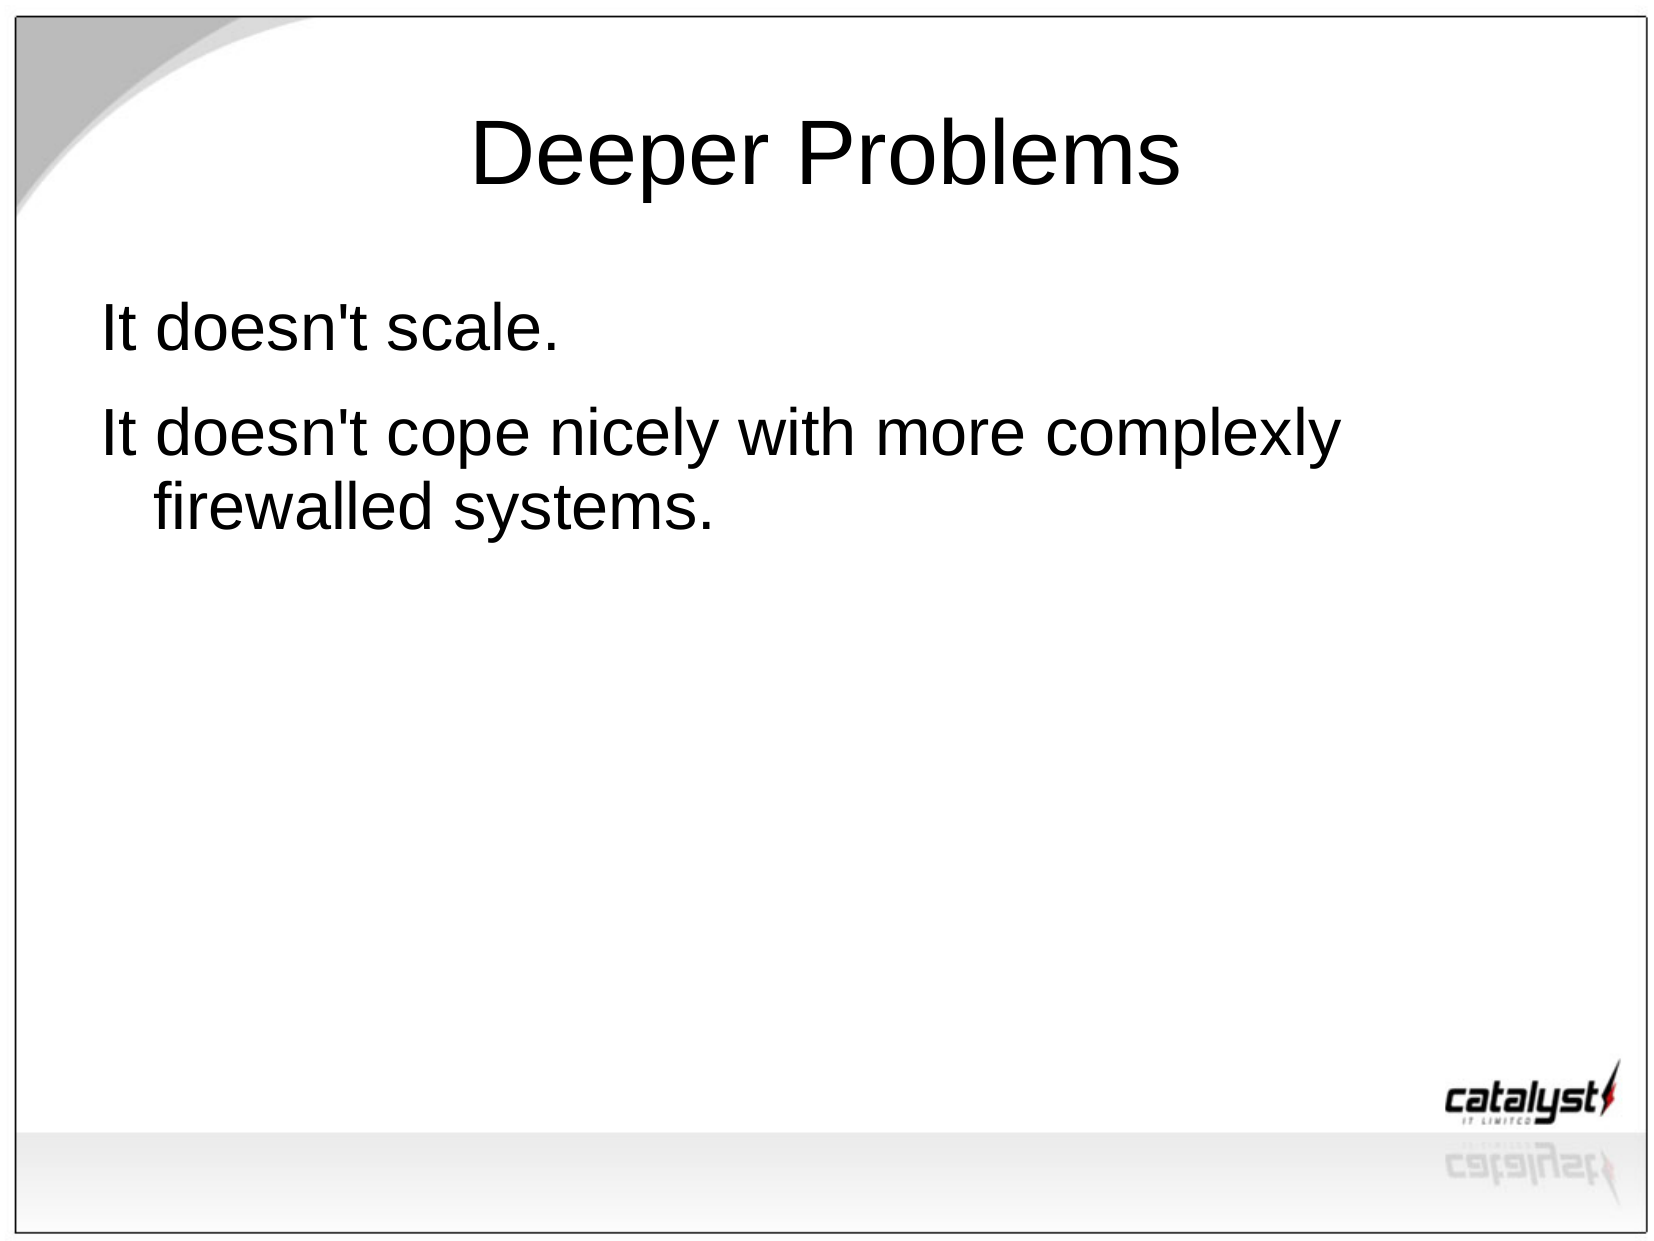

# Deeper Problems
It doesn't scale.
It doesn't cope nicely with more complexly firewalled systems.